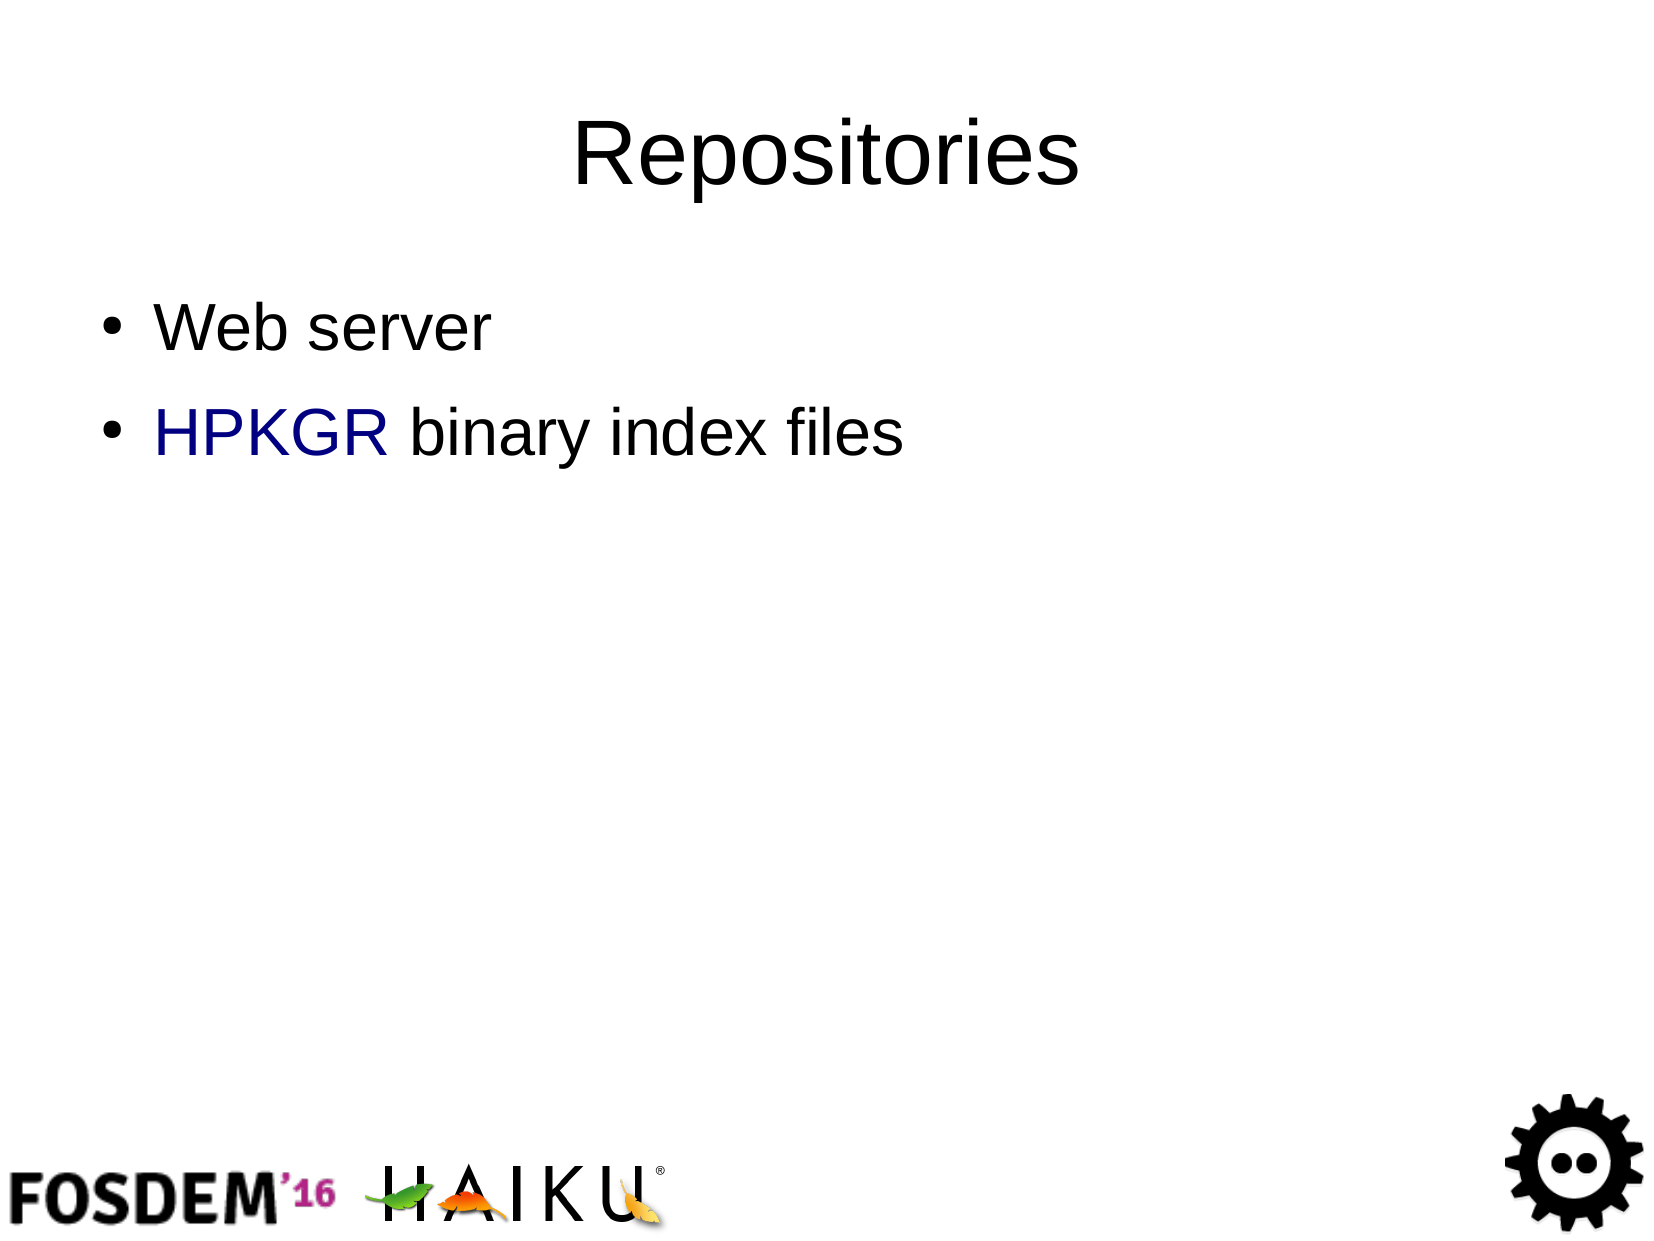

# Repositories
Web server
HPKGR binary index files